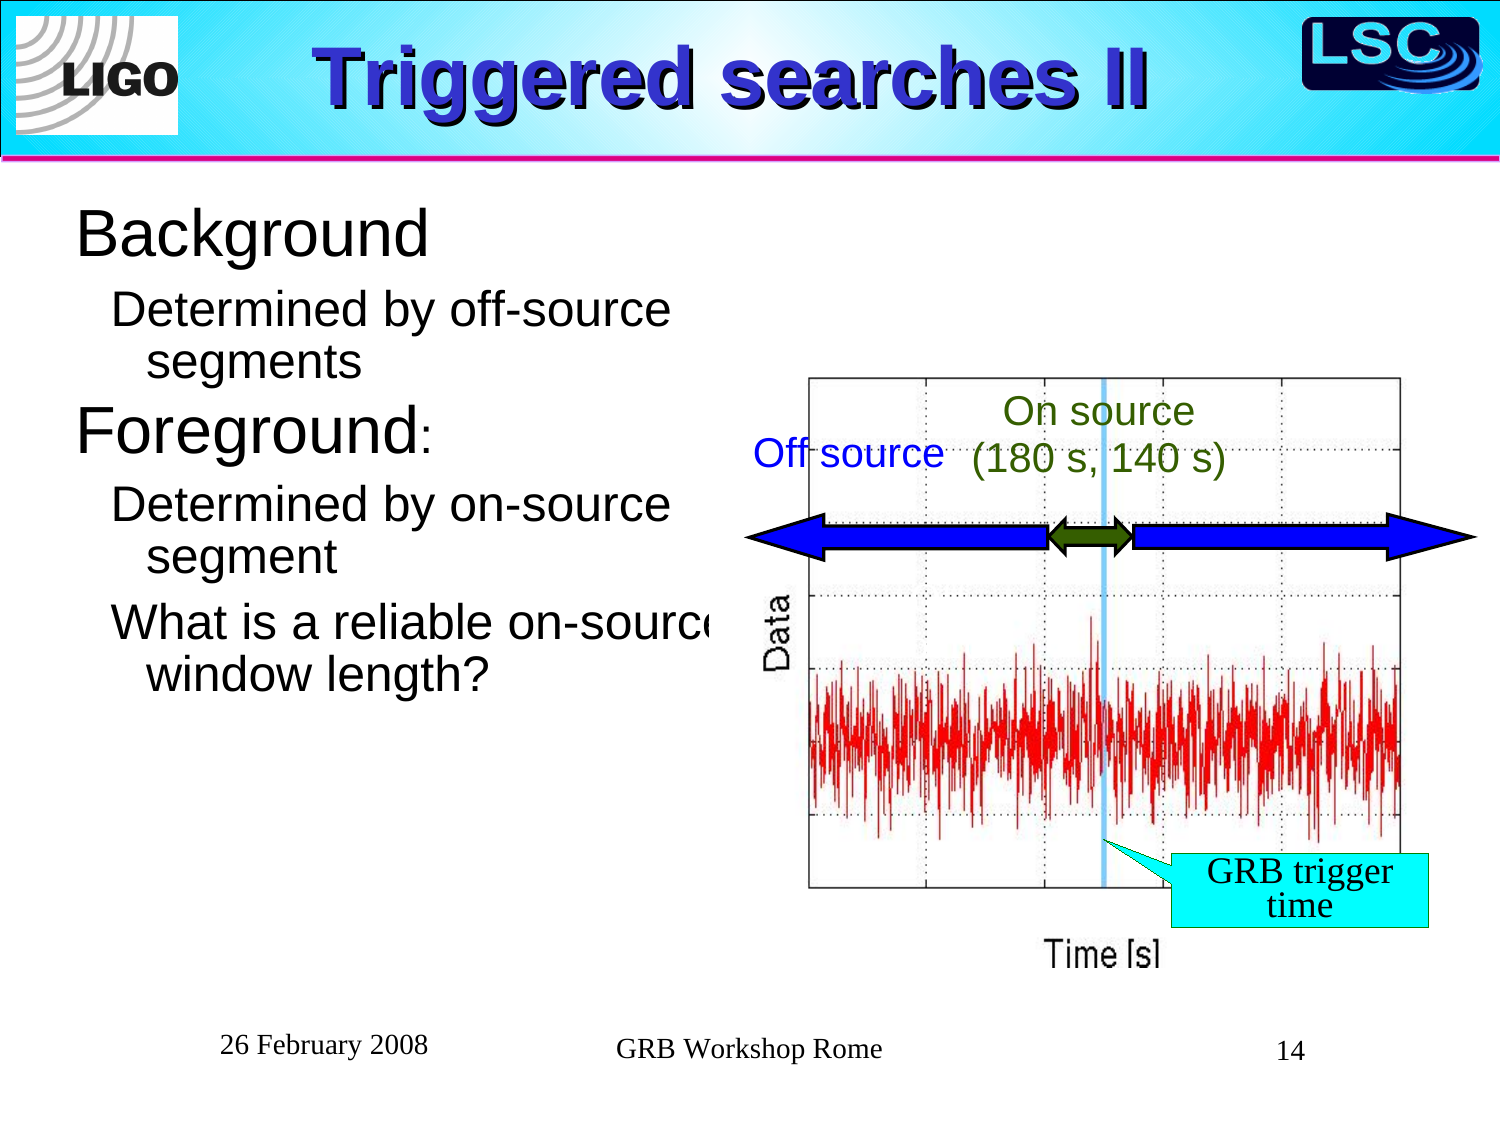

# Triggered searches II
Background
Determined by off-source segments
Foreground:
Determined by on-source segment
What is a reliable on-source window length?
On source
(180 s, 140 s)
Off source
Off-source
GRB trigger time
26 February 2008
GRB Workshop Rome
14